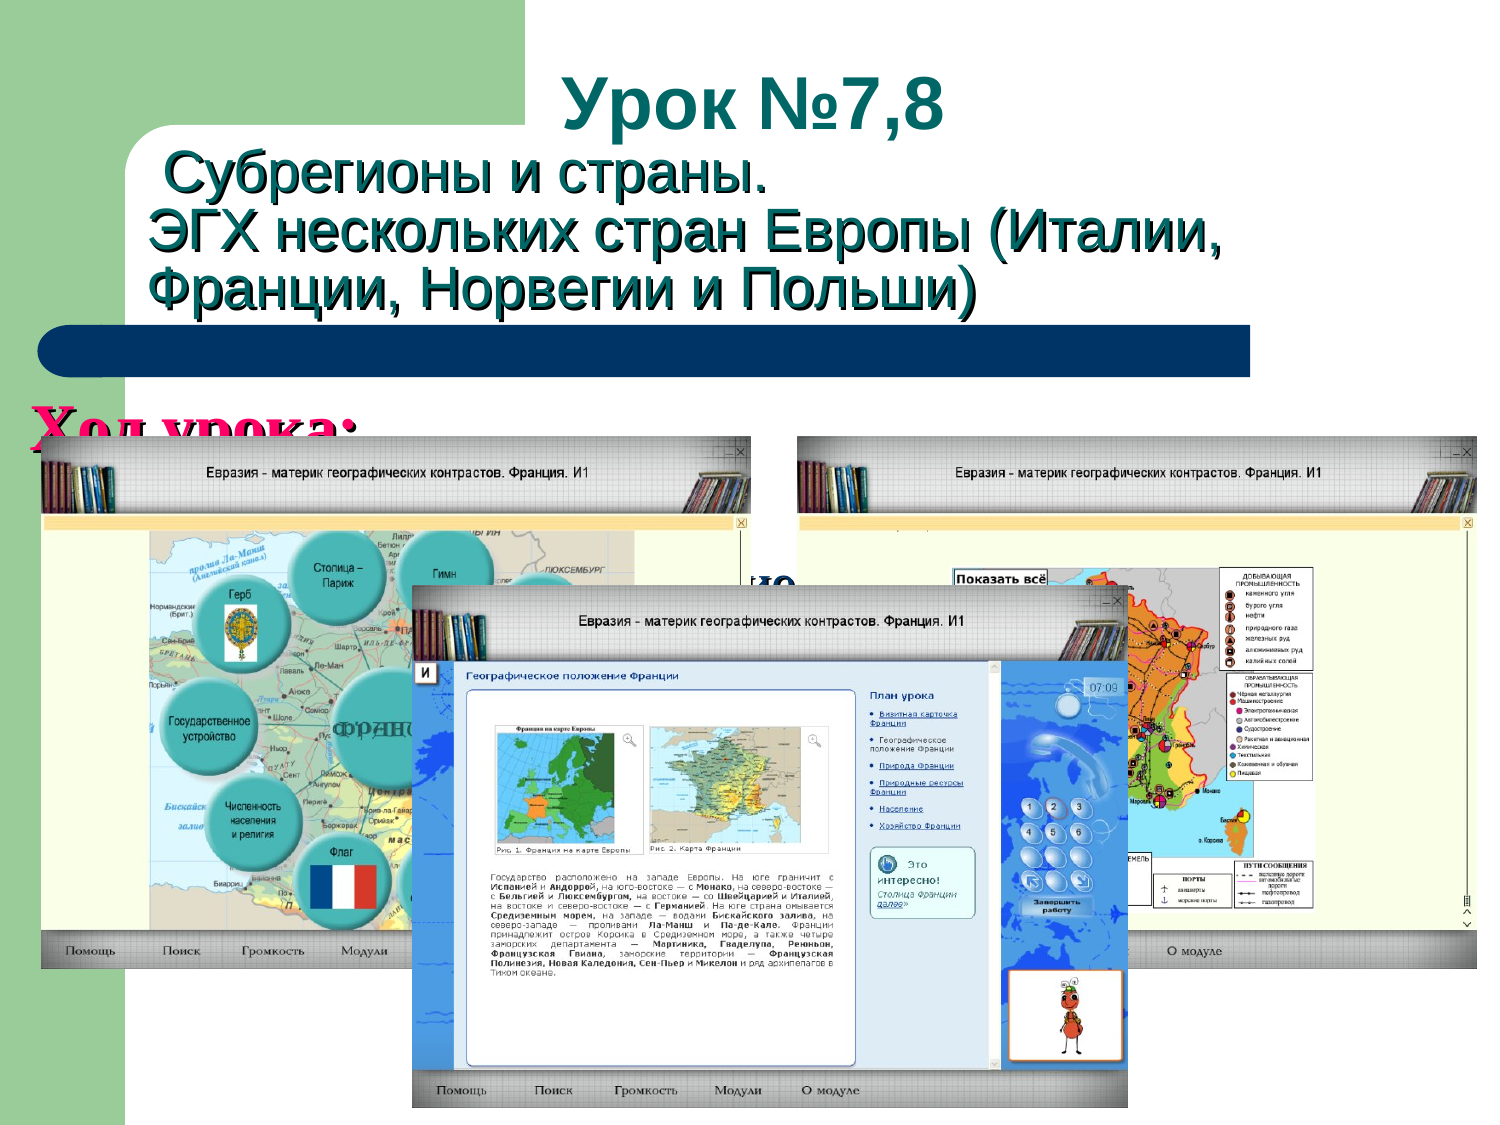

# Урок №7,8 Субрегионы и страны. ЭГХ нескольких стран Европы (Италии, Франции, Норвегии и Польши)
Ход урока:
	Групповая работа.
Группы получают творческие задания по ЭГХ одной из стран, используя ЭОРы (http://fcior.edu.ru) и готовят сообщение с помощью офисных приложений
Защита творческих заданий